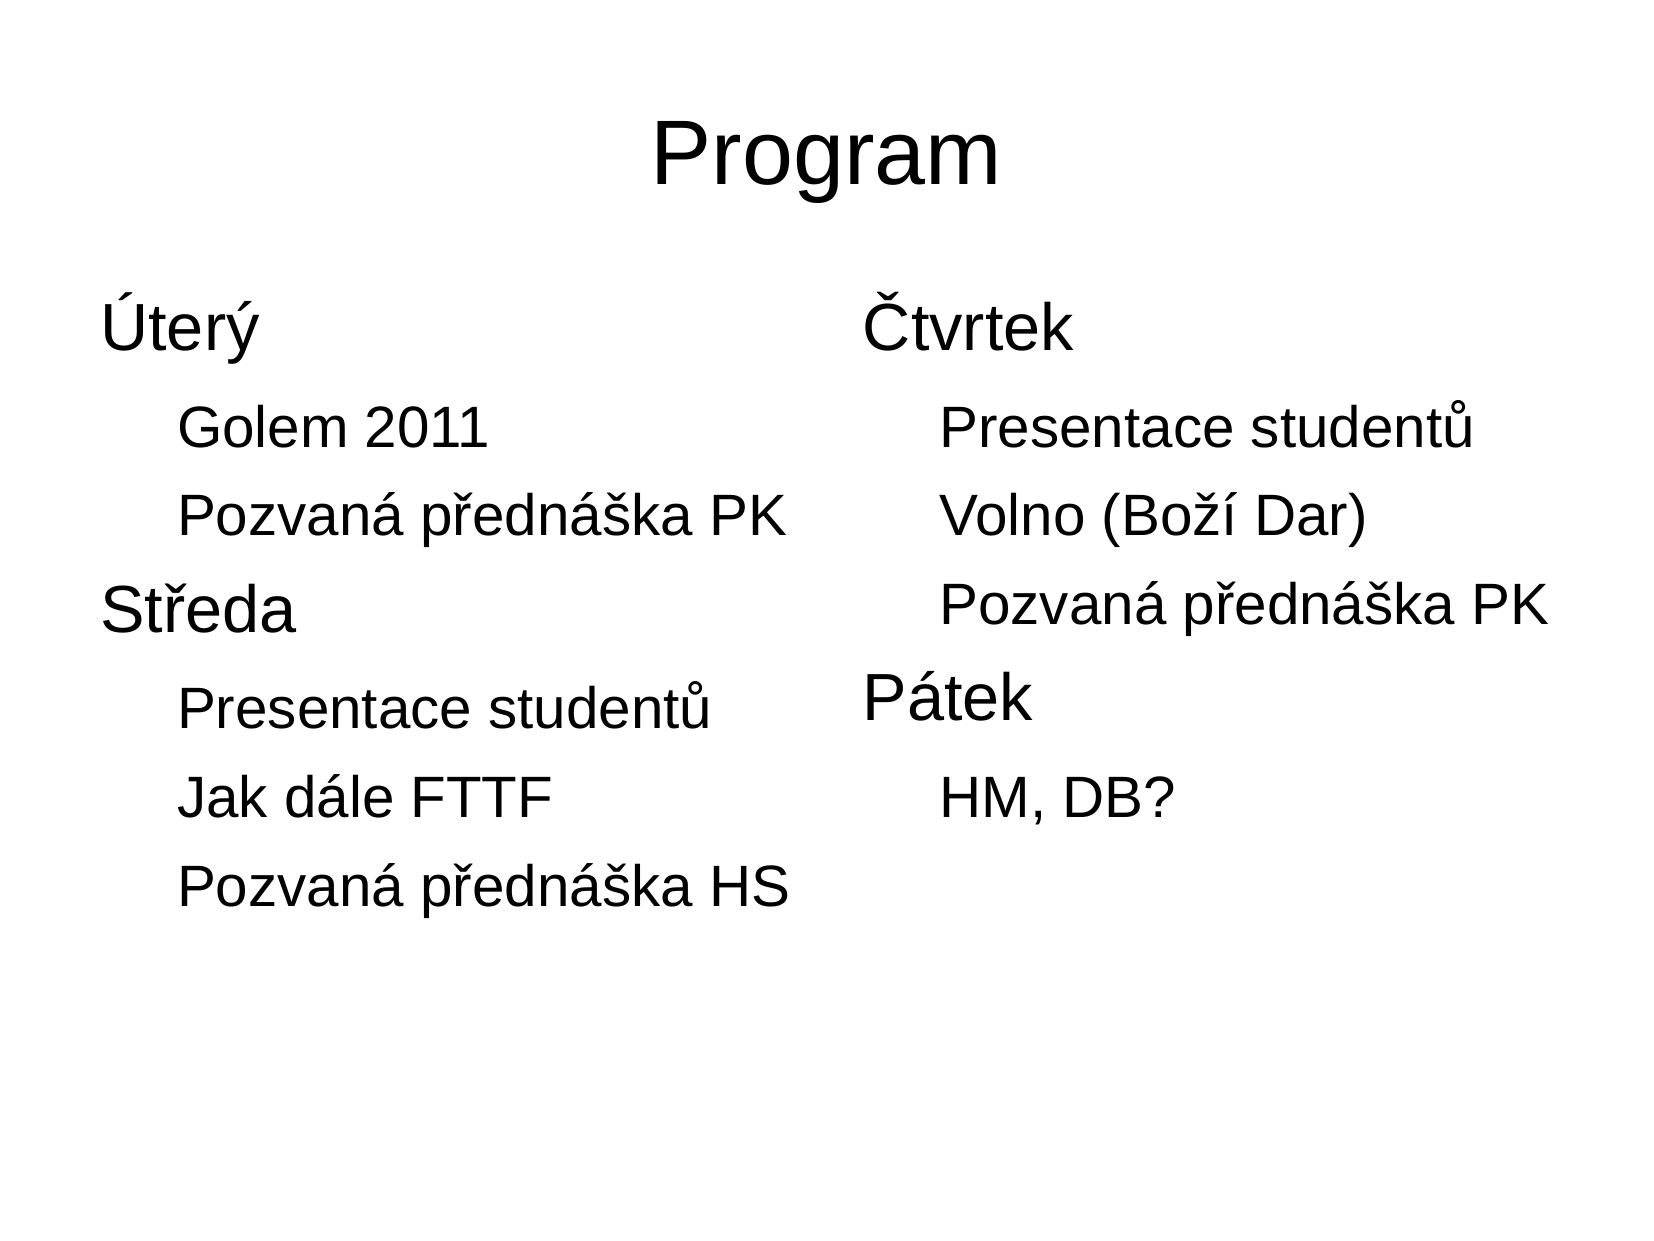

# Program
Úterý
Golem 2011
Pozvaná přednáška PK
Středa
Presentace studentů
Jak dále FTTF
Pozvaná přednáška HS
Čtvrtek
Presentace studentů
Volno (Boží Dar)
Pozvaná přednáška PK
Pátek
HM, DB?